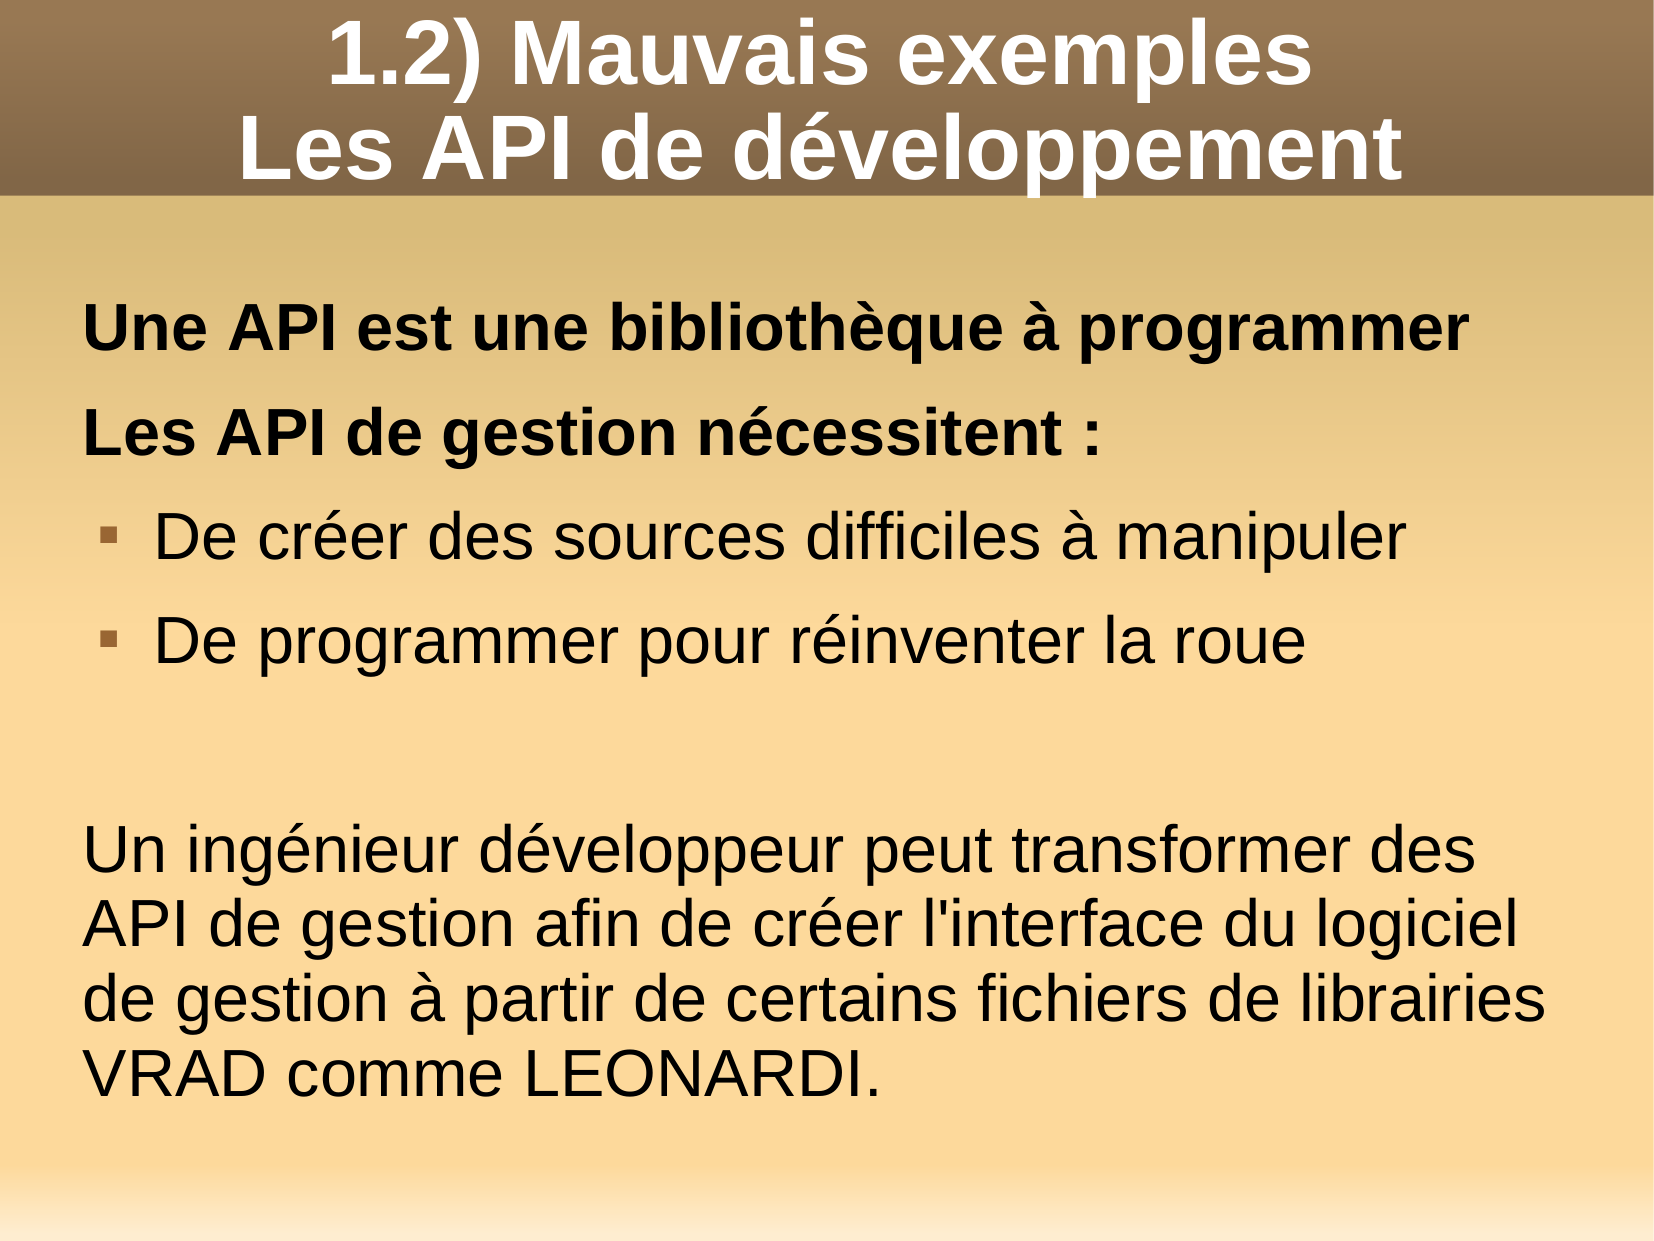

# 1.2) Mauvais exemples Les API de développement
Une API est une bibliothèque à programmer
Les API de gestion nécessitent :
De créer des sources difficiles à manipuler
De programmer pour réinventer la roue
Un ingénieur développeur peut transformer des API de gestion afin de créer l'interface du logiciel de gestion à partir de certains fichiers de librairies VRAD comme LEONARDI.